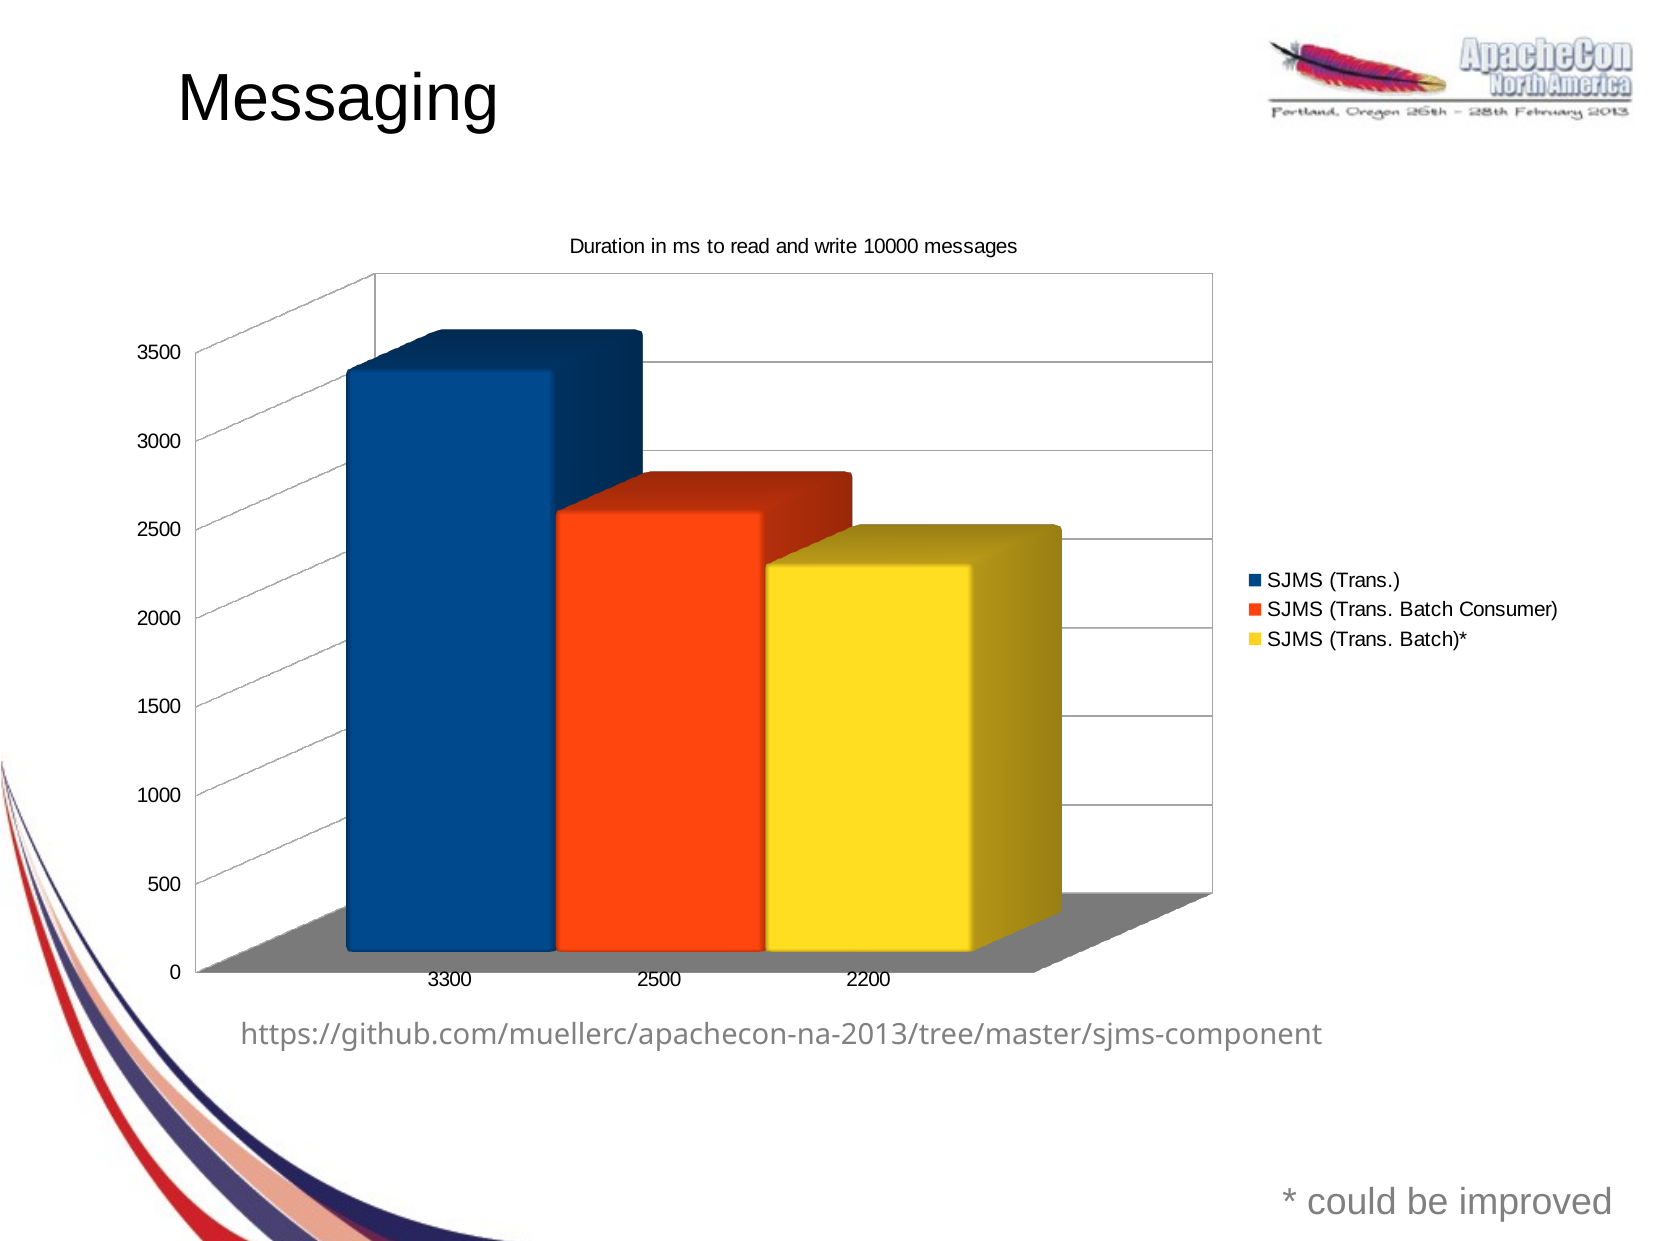

# Messaging
[unsupported chart]
https://github.com/muellerc/apachecon-na-2013/tree/master/sjms-component
* could be improved